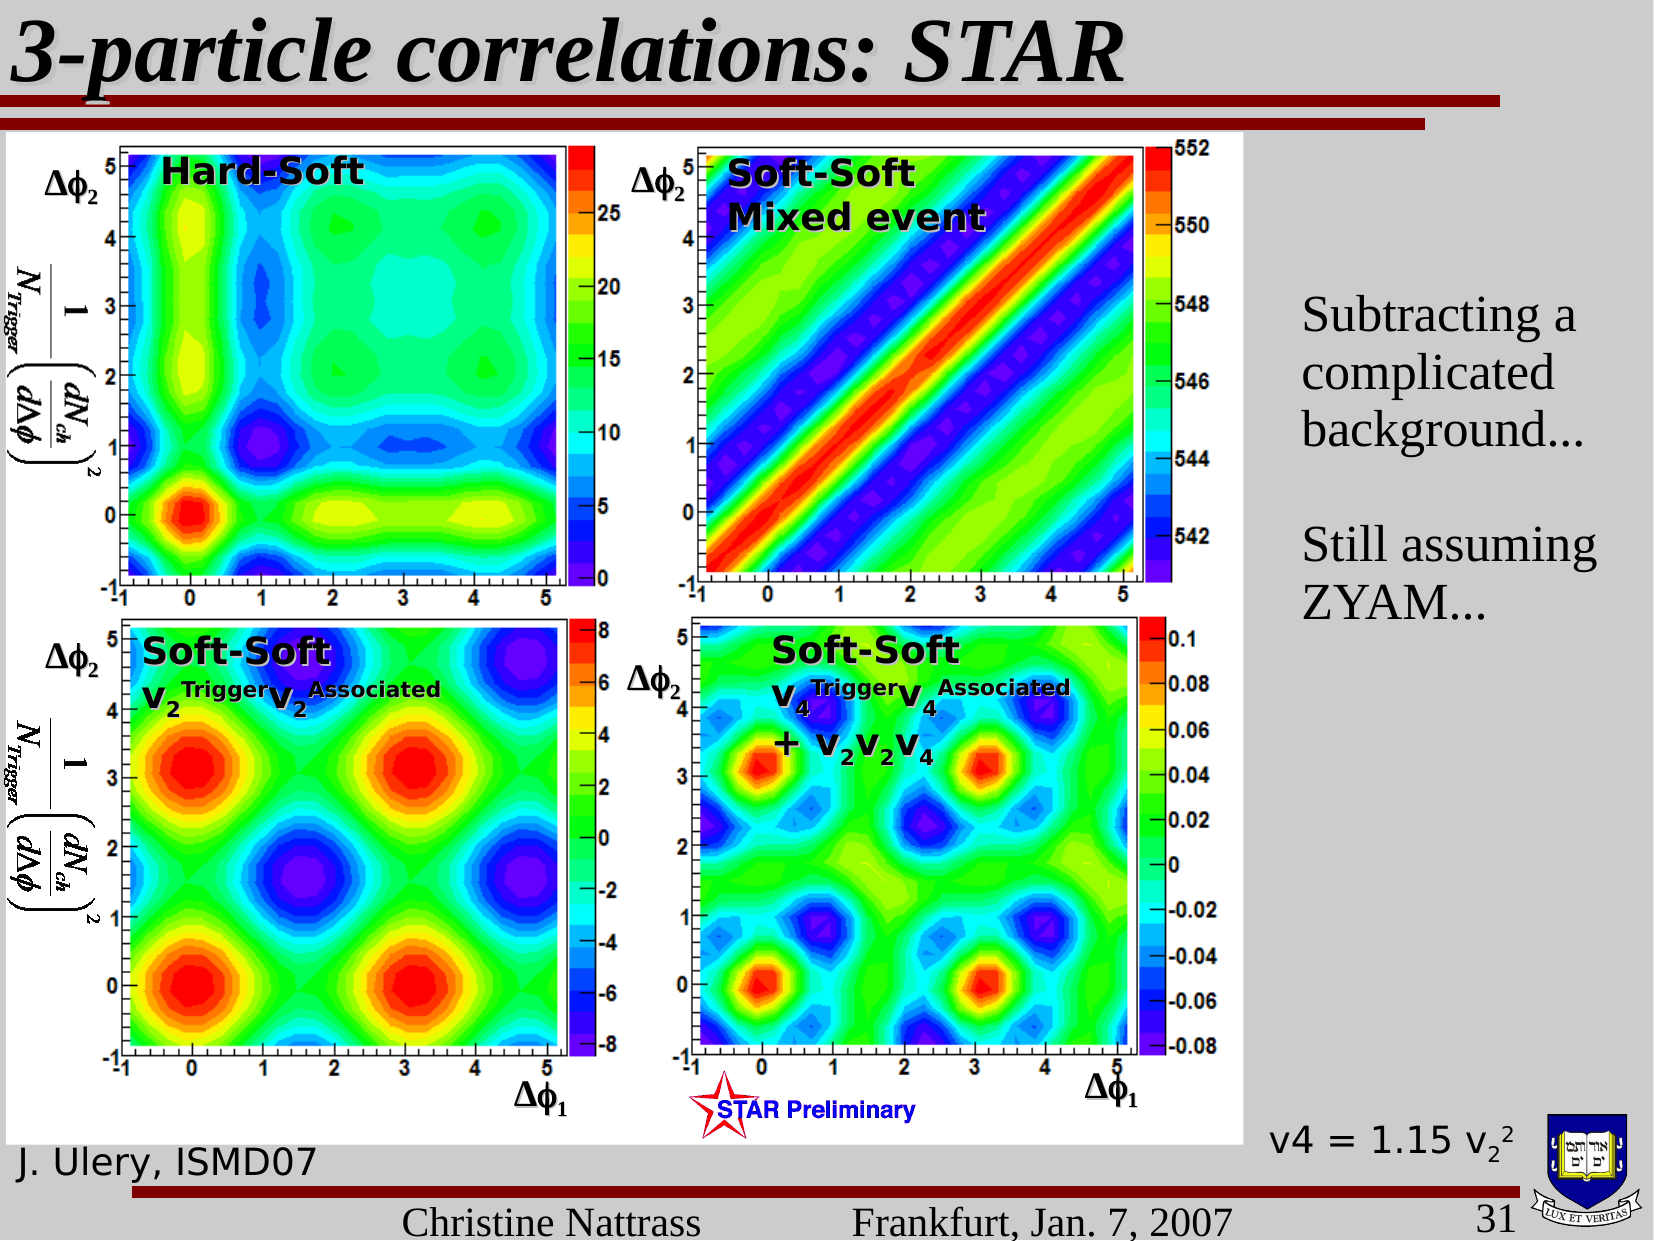

# 3-particle correlations: STAR
Hard-Soft
Δ2
Δ1
Soft-Soft
Mixed event
Δ2
Δ1
Subtracting a complicated background...
Still assuming ZYAM...
Soft-Soft
v4Triggerv4Associated
+ v2v2v4
Δ2
Δ1
Soft-Soft
v2Triggerv2Associated
Δ2
Δ1
Ulery (STAR) QM05
v4 = 1.15 v22
J. Ulery, ISMD07